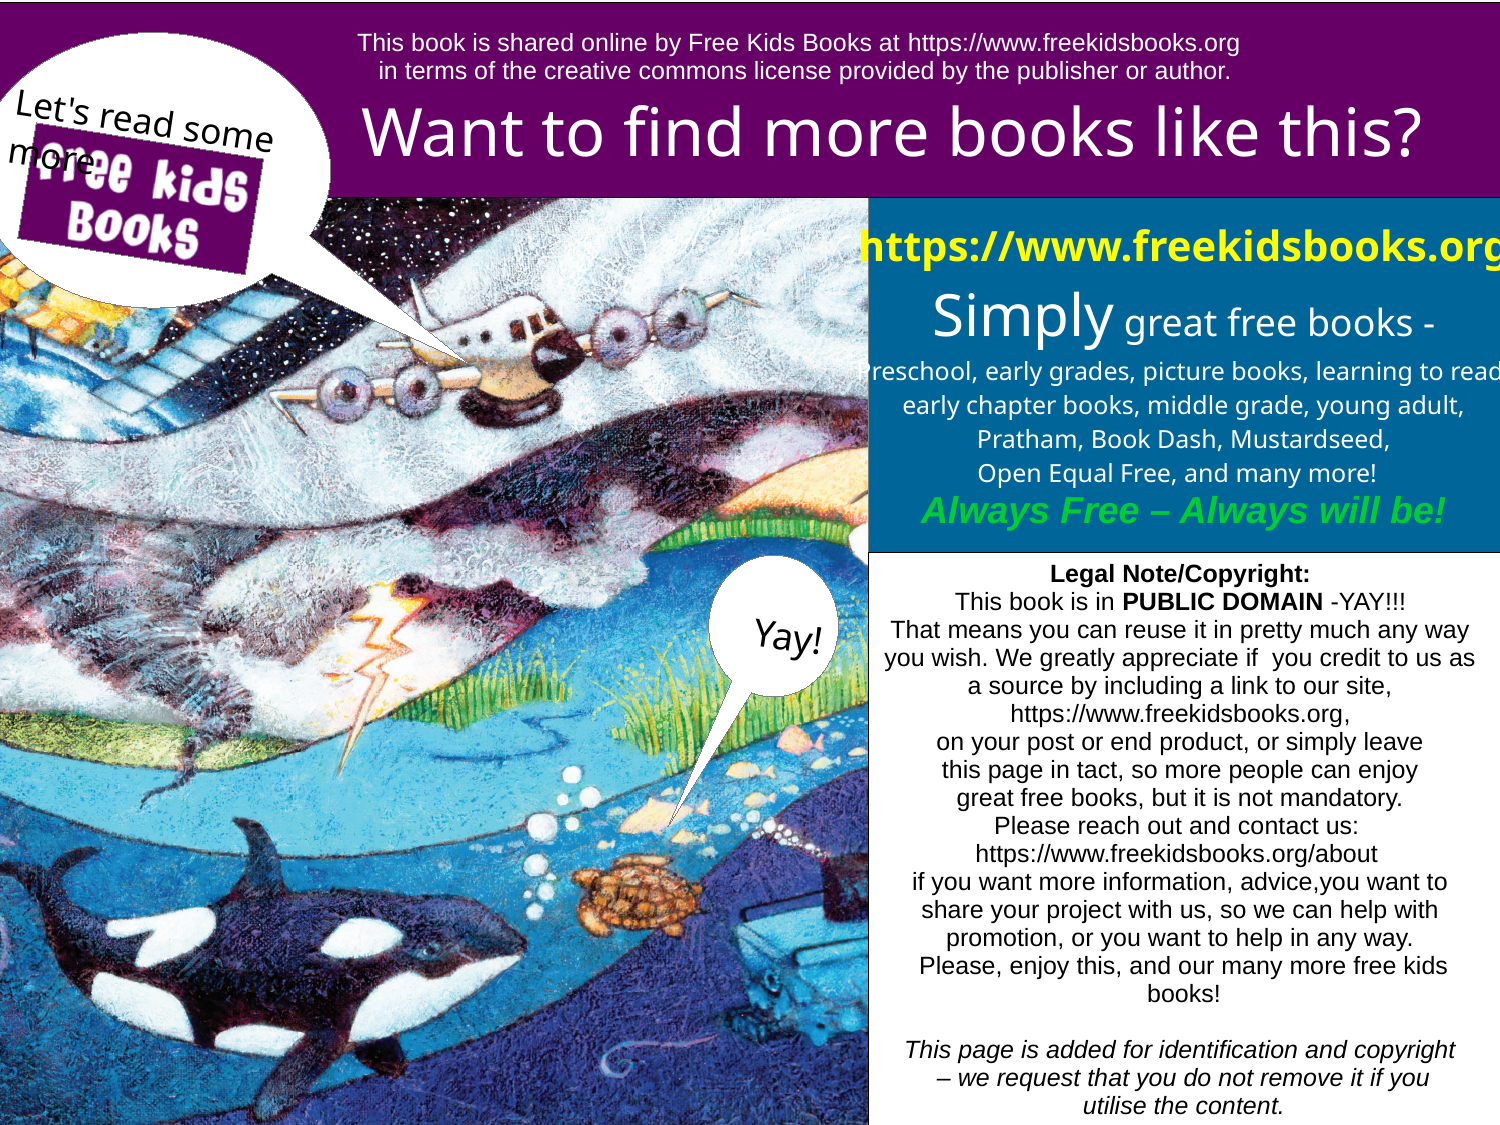

This book is shared online by Free Kids Books at https://www.freekidsbooks.org
in terms of the creative commons license provided by the publisher or author.
 Want to find more books like this?
Let's read some more
https://www.freekidsbooks.org
Simply great free books -
Preschool, early grades, picture books, learning to read,
early chapter books, middle grade, young adult,
Pratham, Book Dash, Mustardseed,
Open Equal Free, and many more!
Always Free – Always will be!
Legal Note/Copyright:
This book is in PUBLIC DOMAIN -YAY!!!
That means you can reuse it in pretty much any way
you wish. We greatly appreciate if you credit to us as
a source by including a link to our site,
https://www.freekidsbooks.org,
on your post or end product, or simply leave
this page in tact, so more people can enjoy
great free books, but it is not mandatory.
Please reach out and contact us:
https://www.freekidsbooks.org/about
if you want more information, advice,you want to
share your project with us, so we can help with
promotion, or you want to help in any way.
Please, enjoy this, and our many more free kids books!
This page is added for identification and copyright
– we request that you do not remove it if you
utilise the content.
Yay!
#